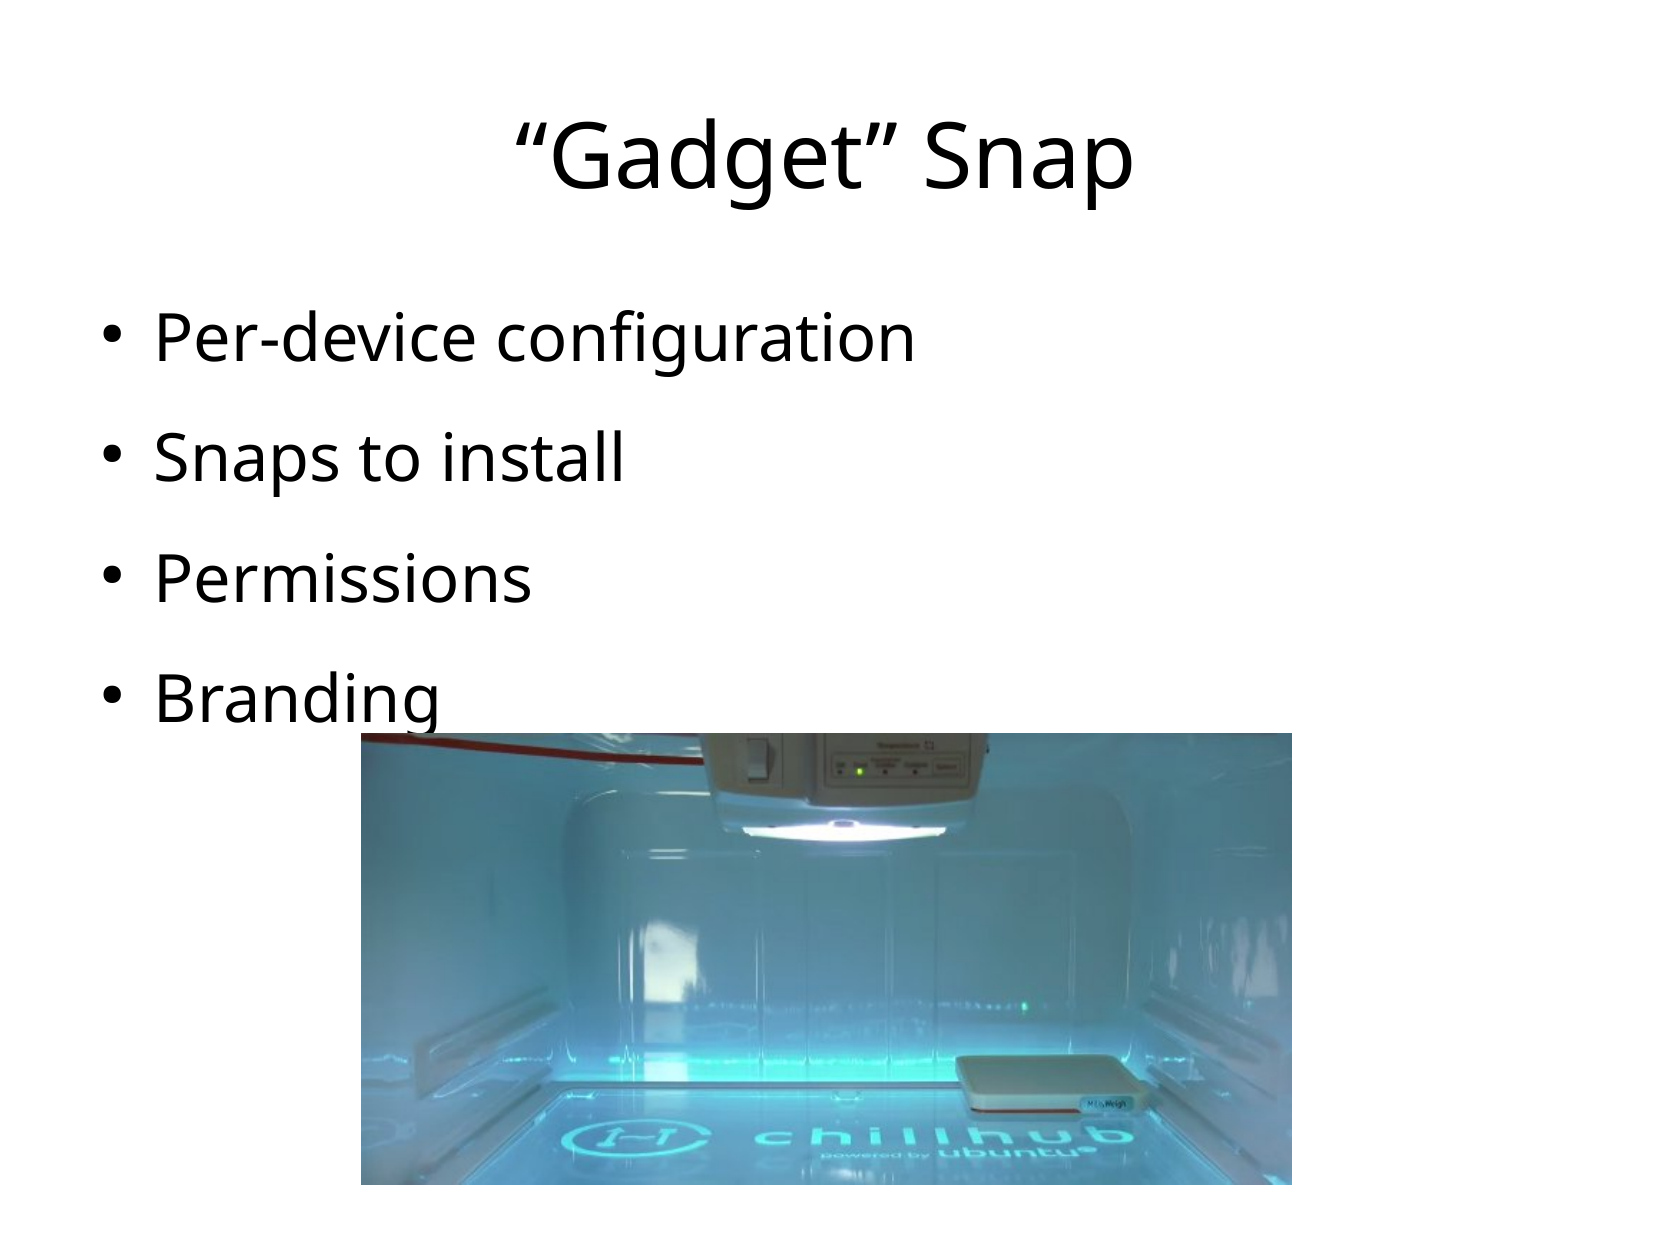

# “Gadget” Snap
Per-device configuration
Snaps to install
Permissions
Branding